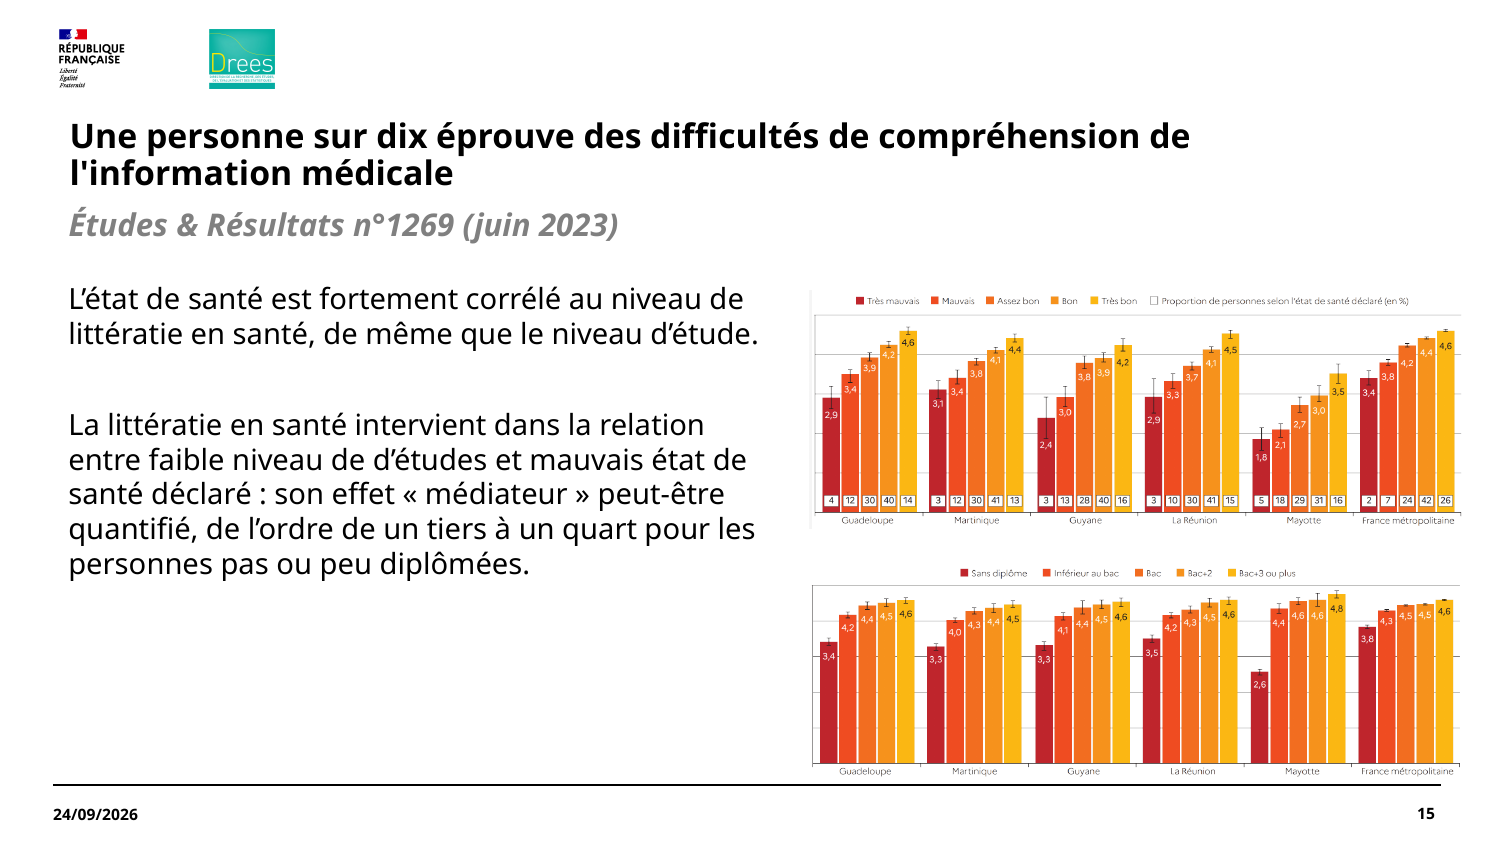

Une personne sur dix éprouve des difficultés de compréhension de l'information médicale
# Études & Résultats n°1269 (juin 2023)
L’état de santé est fortement corrélé au niveau de littératie en santé, de même que le niveau d’étude.
La littératie en santé intervient dans la relation entre faible niveau de d’études et mauvais état de santé déclaré : son effet « médiateur » peut-être quantifié, de l’ordre de un tiers à un quart pour les personnes pas ou peu diplômées.
15